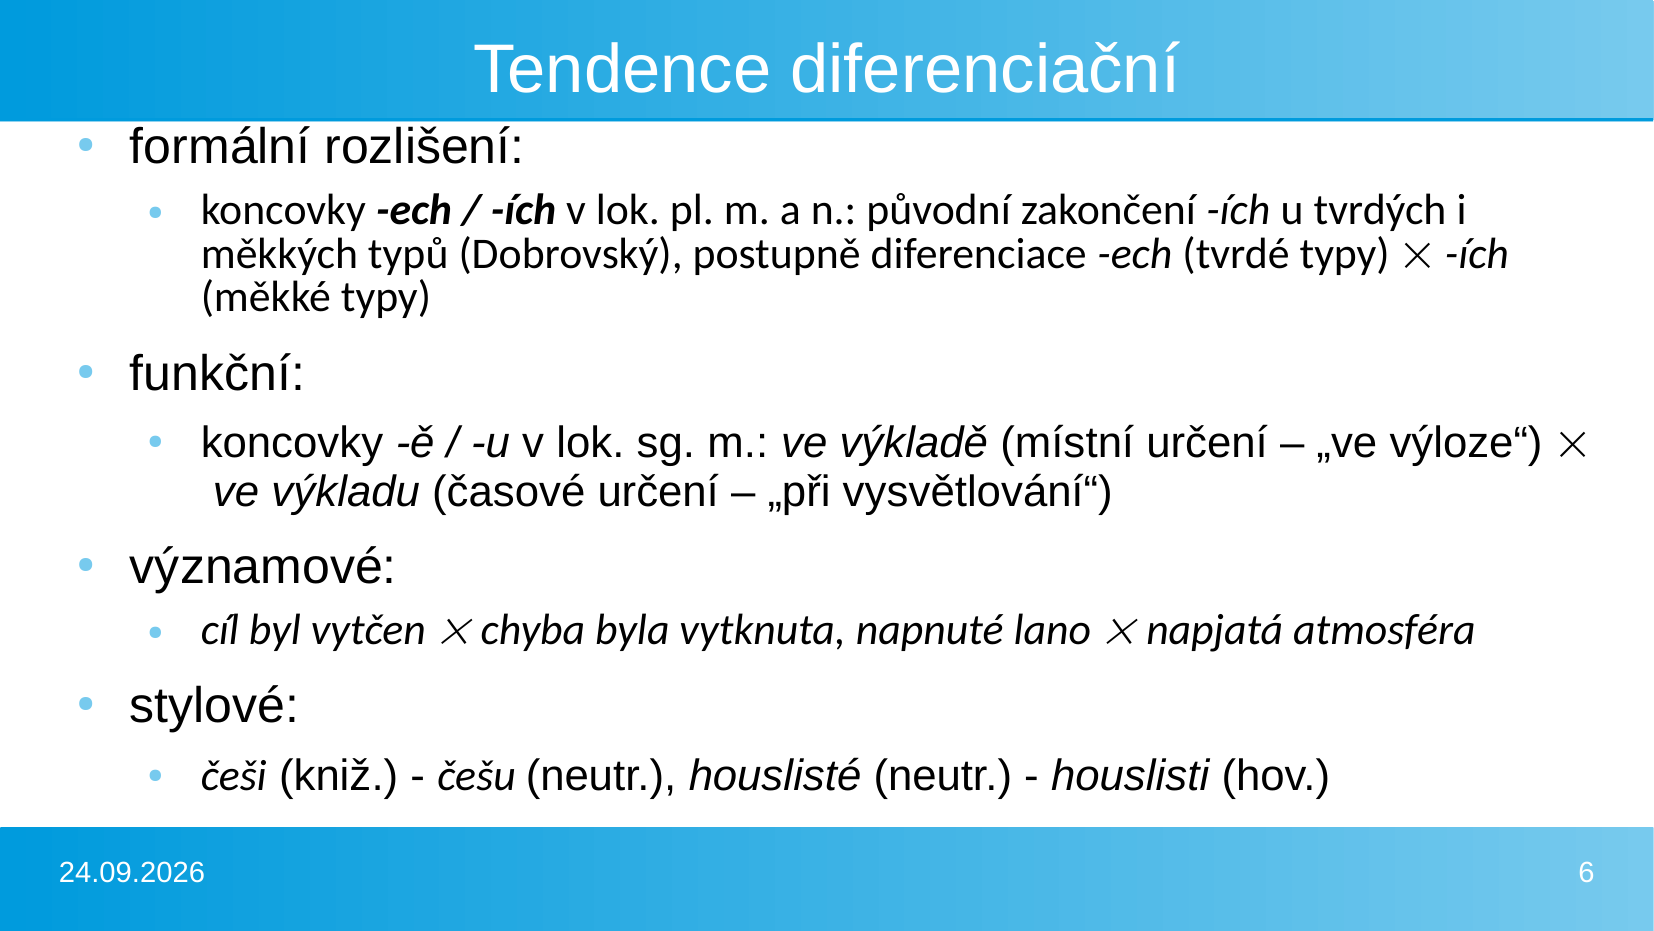

# Tendence diferenciační
formální rozlišení:
koncovky -ech / -ích v lok. pl. m. a n.: původní zakončení -ích u tvrdých i měkkých typů (Dobrovský), postupně diferenciace -ech (tvrdé typy)  -ích (měkké typy)
funkční:
koncovky -ě / -u v lok. sg. m.: ve výkladě (místní určení – „ve výloze“)  ve výkladu (časové určení – „při vysvětlování“)
významové:
cíl byl vytčen  chyba byla vytknuta, napnuté lano  napjatá atmosféra
stylové:
češi (kniž.) - češu (neutr.), houslisté (neutr.) - houslisti (hov.)
6